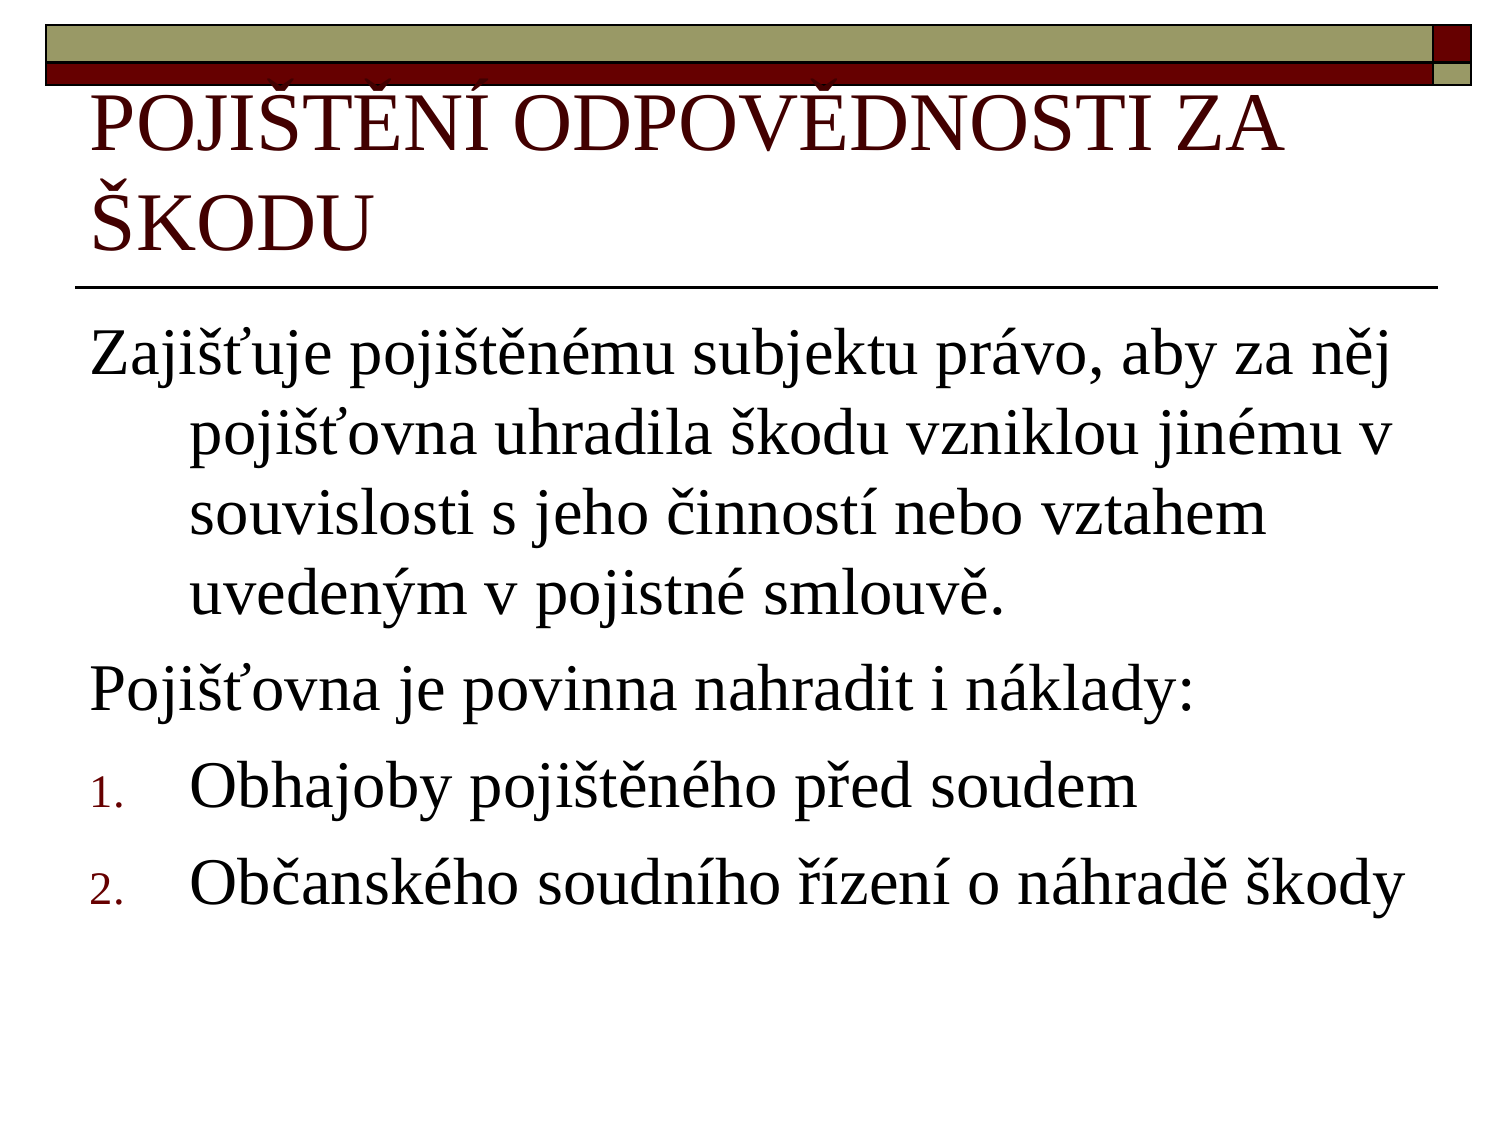

# POJIŠTĚNÍ ODPOVĚDNOSTI ZA ŠKODU
Zajišťuje pojištěnému subjektu právo, aby za něj pojišťovna uhradila škodu vzniklou jinému v souvislosti s jeho činností nebo vztahem uvedeným v pojistné smlouvě.
Pojišťovna je povinna nahradit i náklady:
Obhajoby pojištěného před soudem
Občanského soudního řízení o náhradě škody